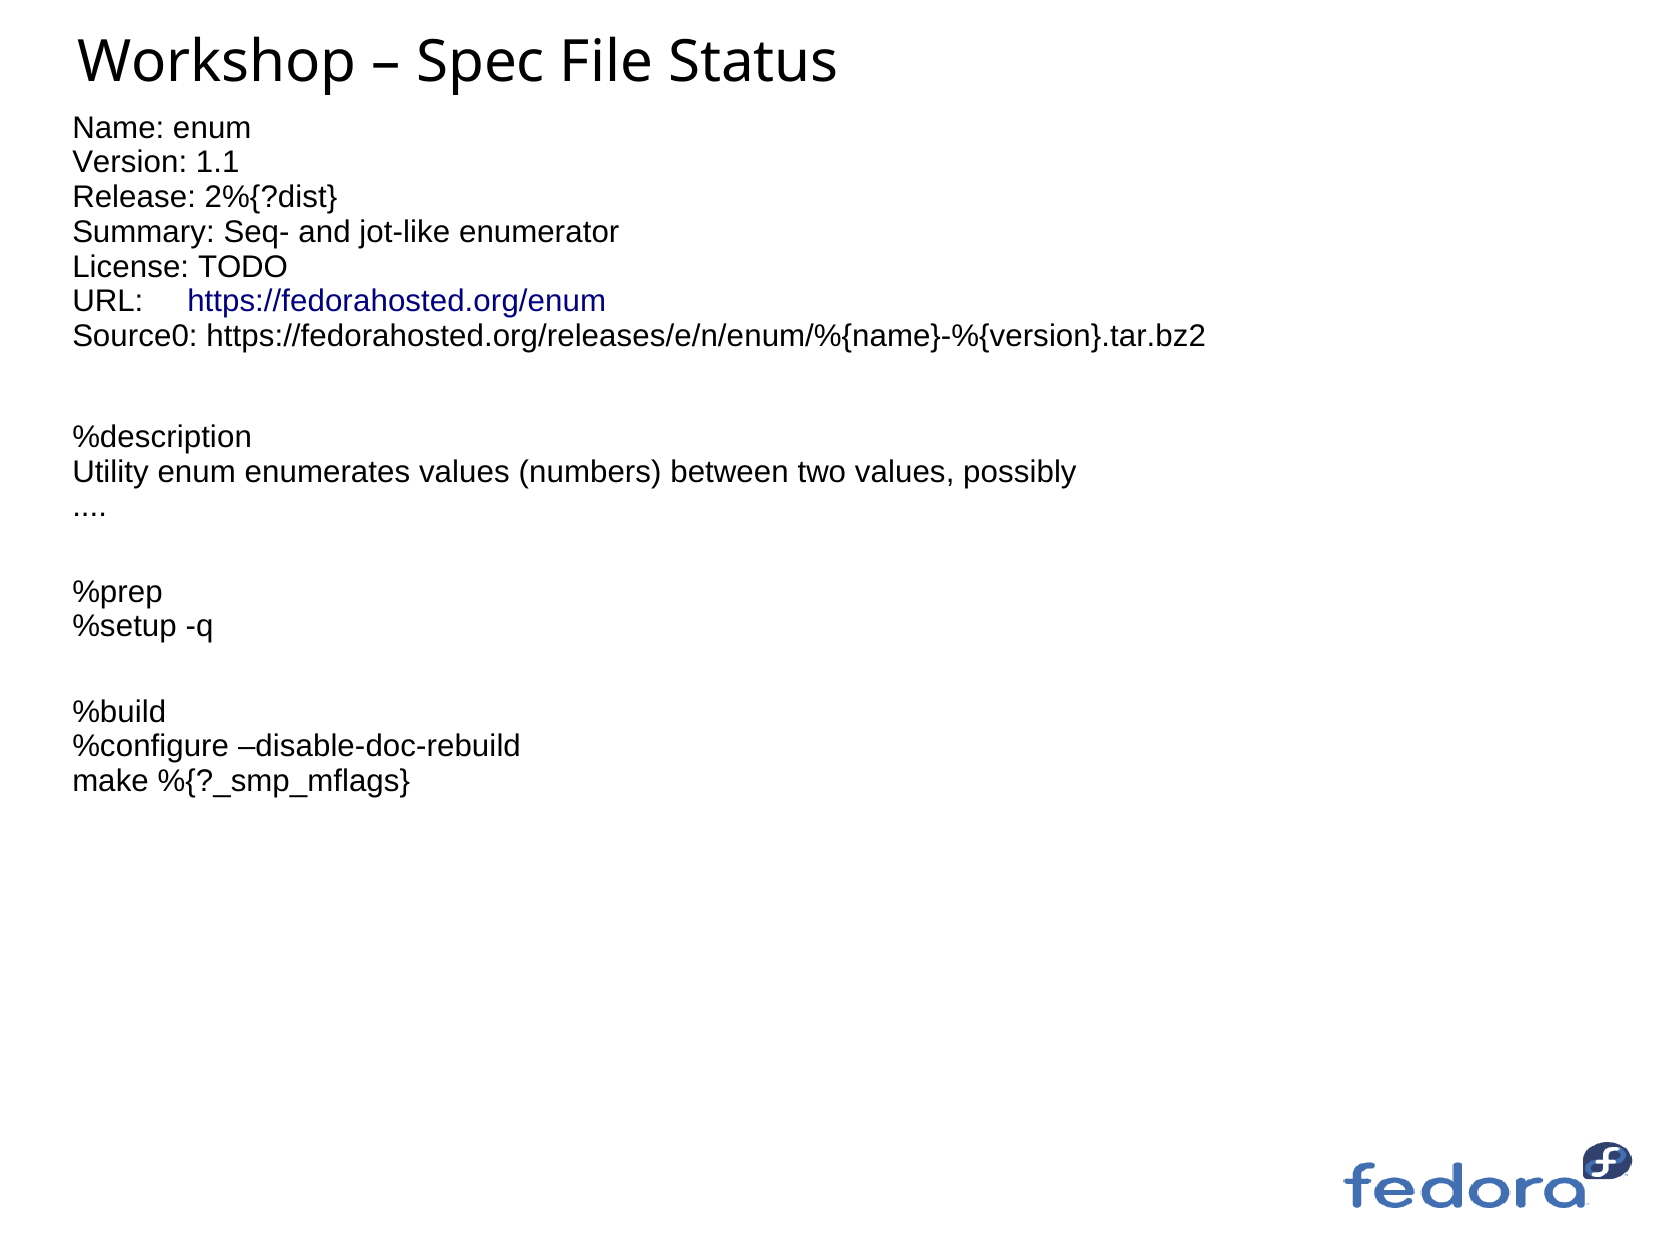

# Workshop – Spec File Status
Name: enum
Version: 1.1
Release: 2%{?dist}
Summary: Seq- and jot-like enumerator
License: TODO
URL: https://fedorahosted.org/enum
Source0: https://fedorahosted.org/releases/e/n/enum/%{name}-%{version}.tar.bz2
%description
Utility enum enumerates values (numbers) between two values, possibly
....
%prep
%setup -q
%build
%configure –disable-doc-rebuild
make %{?_smp_mflags}